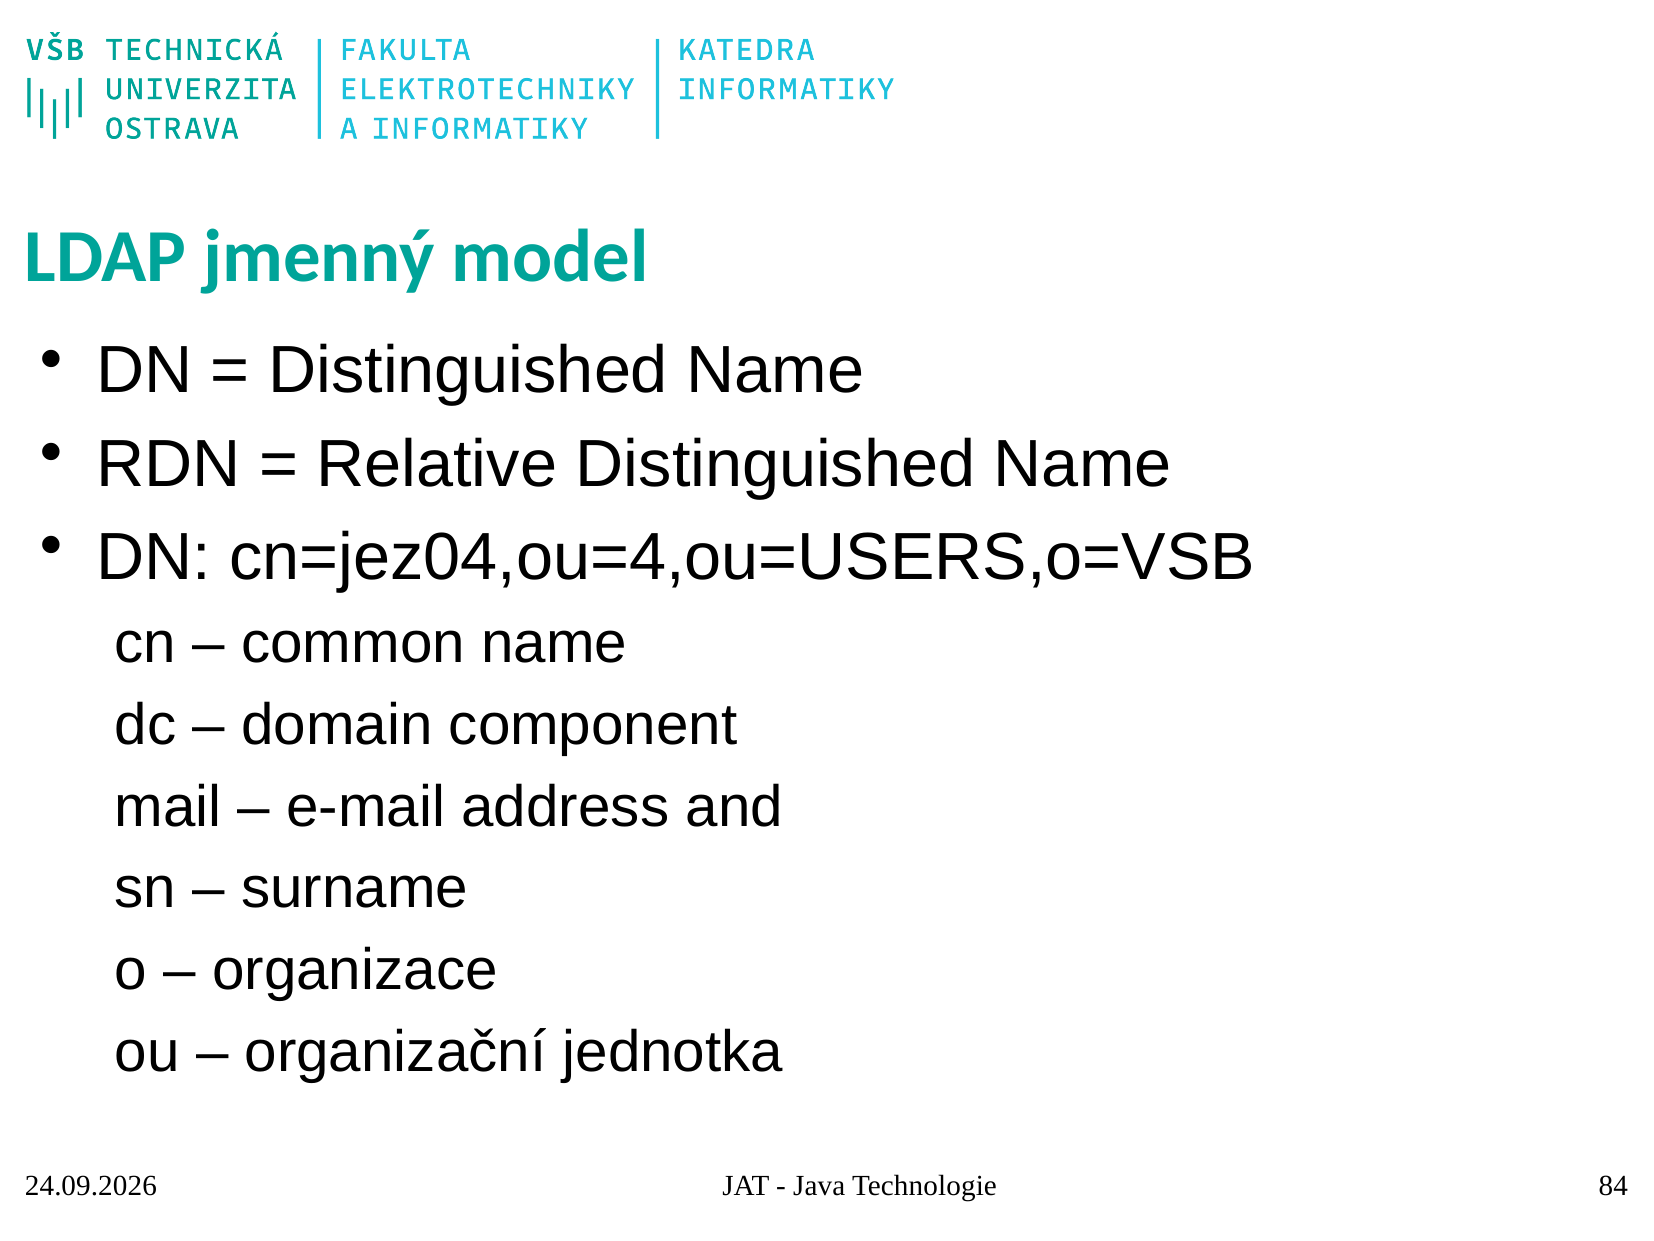

LDAP jmenný model
# DN = Distinguished Name
RDN = Relative Distinguished Name
DN: cn=jez04,ou=4,ou=USERS,o=VSB
cn – common name
dc – domain component
mail – e-mail address and
sn – surname
o – organizace
ou – organizační jednotka
JAT - Java Technologie
84